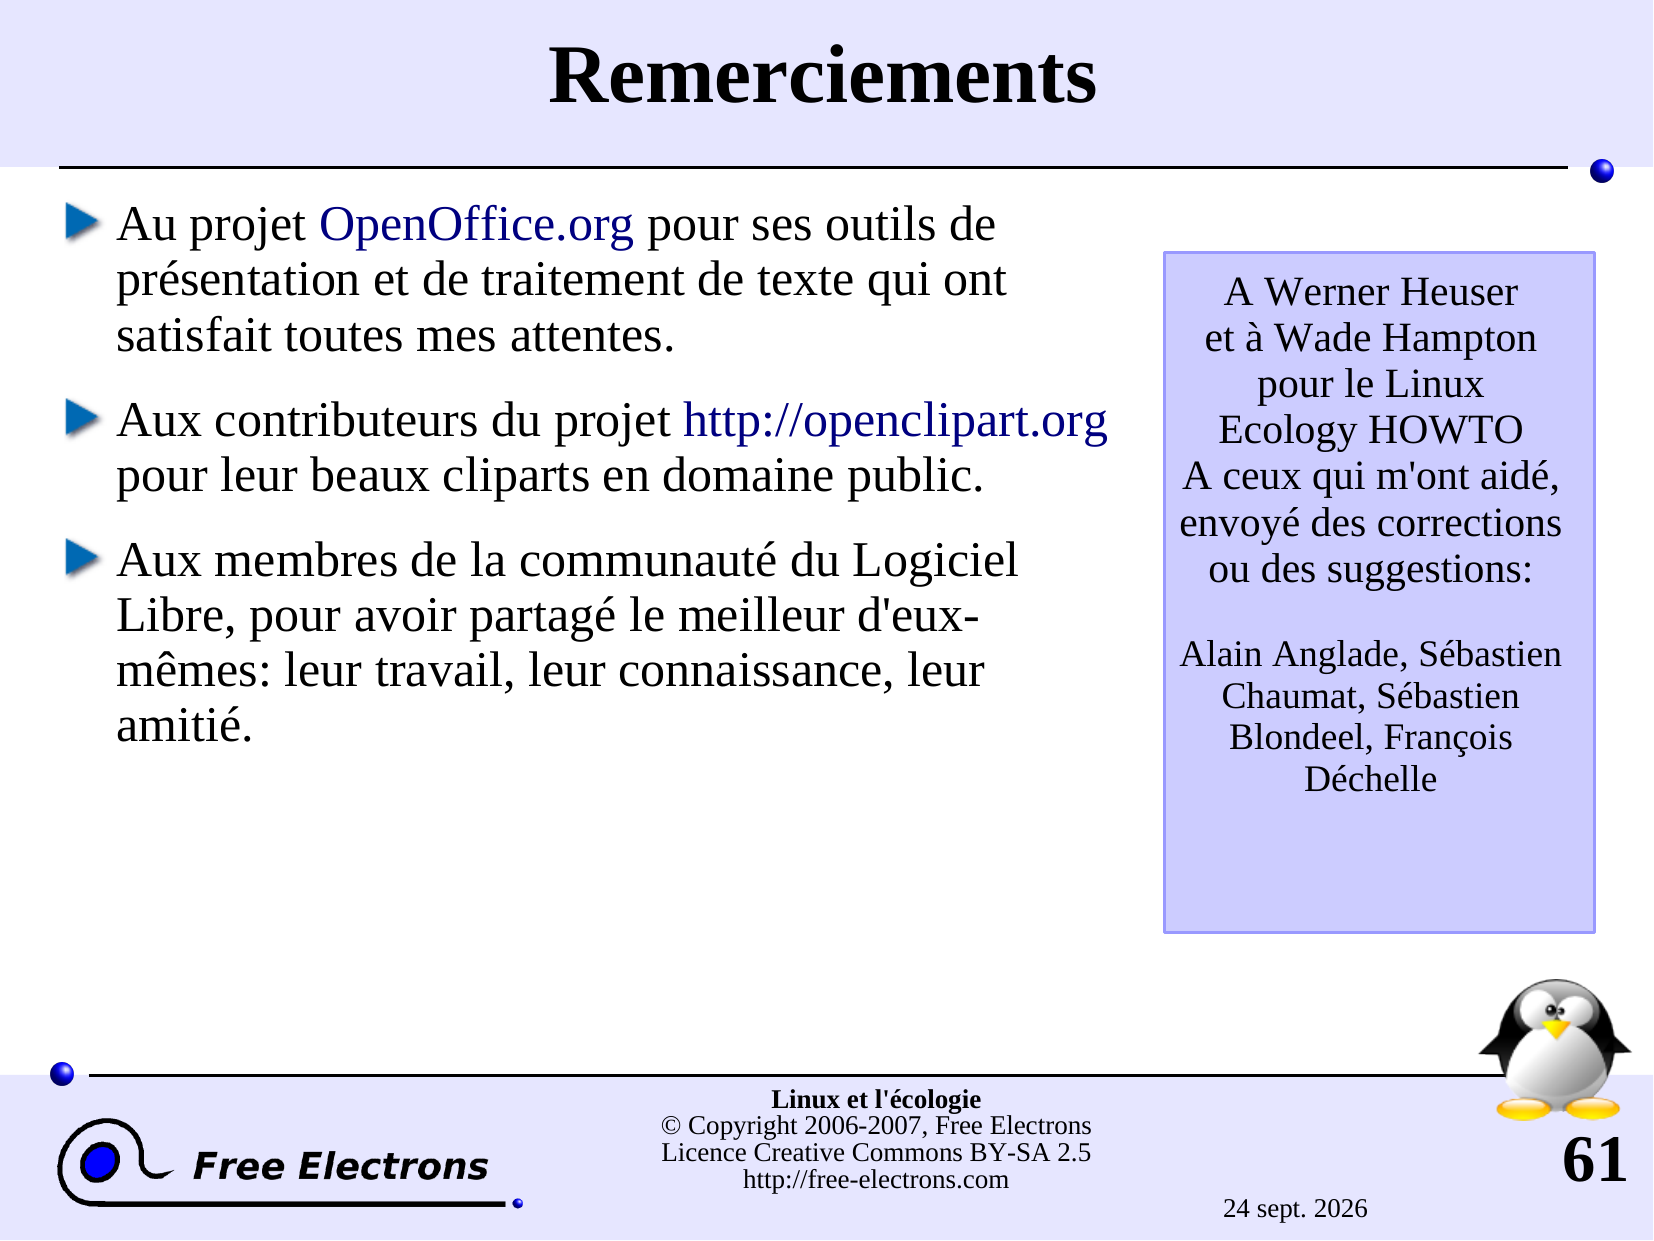

# Remerciements
Au projet OpenOffice.org pour ses outils de présentation et de traitement de texte qui ont satisfait toutes mes attentes.
Aux contributeurs du projet http://openclipart.org pour leur beaux cliparts en domaine public.
Aux membres de la communauté du Logiciel Libre, pour avoir partagé le meilleur d'eux-mêmes: leur travail, leur connaissance, leur amitié.
A Werner Heuser
et à Wade Hampton
pour le Linux
Ecology HOWTO
A ceux qui m'ont aidé, envoyé des corrections
ou des suggestions:
Alain Anglade, Sébastien Chaumat, Sébastien Blondeel, François Déchelle